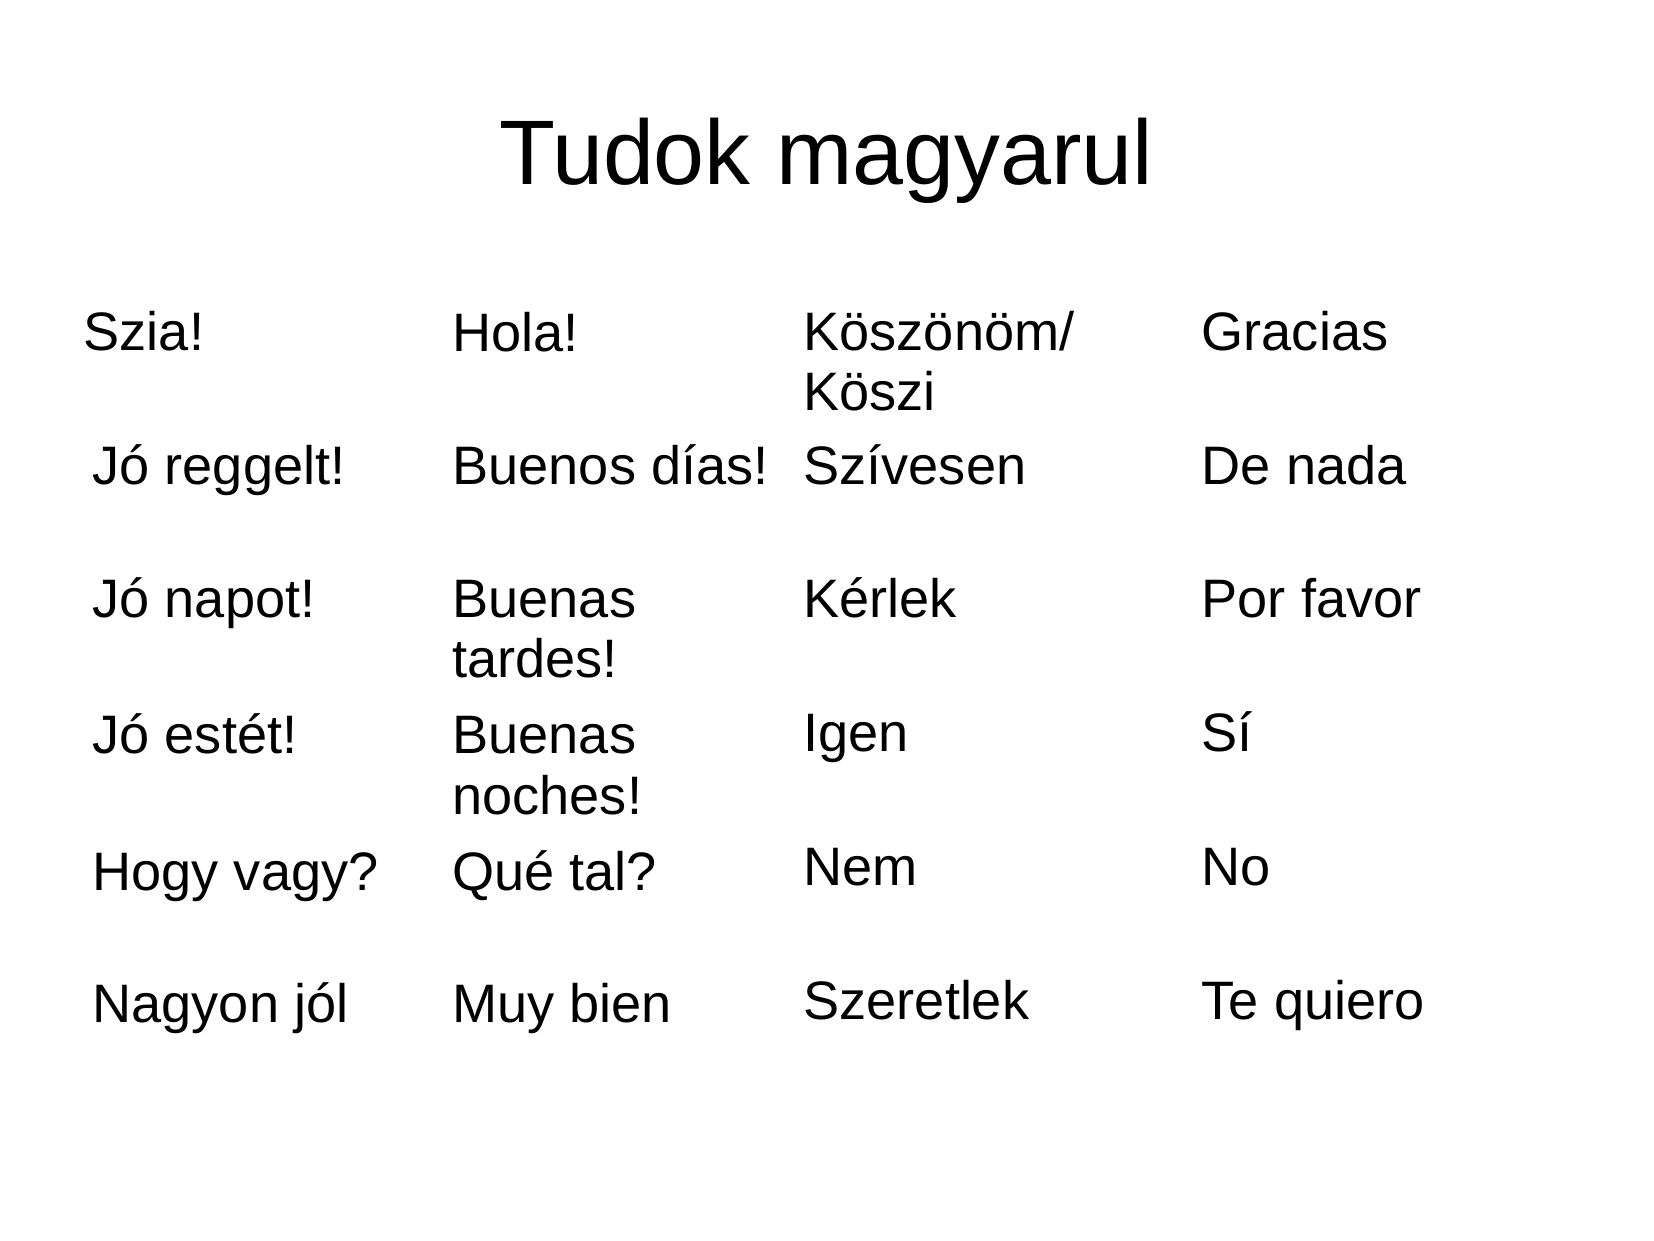

# Tudok magyarul
| Szia! | Hola! |
| --- | --- |
| Jó reggelt! | Buenos días! |
| Jó napot! | Buenas tardes! |
| Jó estét! | Buenas noches! |
| Hogy vagy? | Qué tal? |
| Nagyon jól | Muy bien |
| Köszönöm/ Köszi | Gracias |
| --- | --- |
| Szívesen | De nada |
| Kérlek | Por favor |
| Igen | Sí |
| Nem | No |
| Szeretlek | Te quiero |